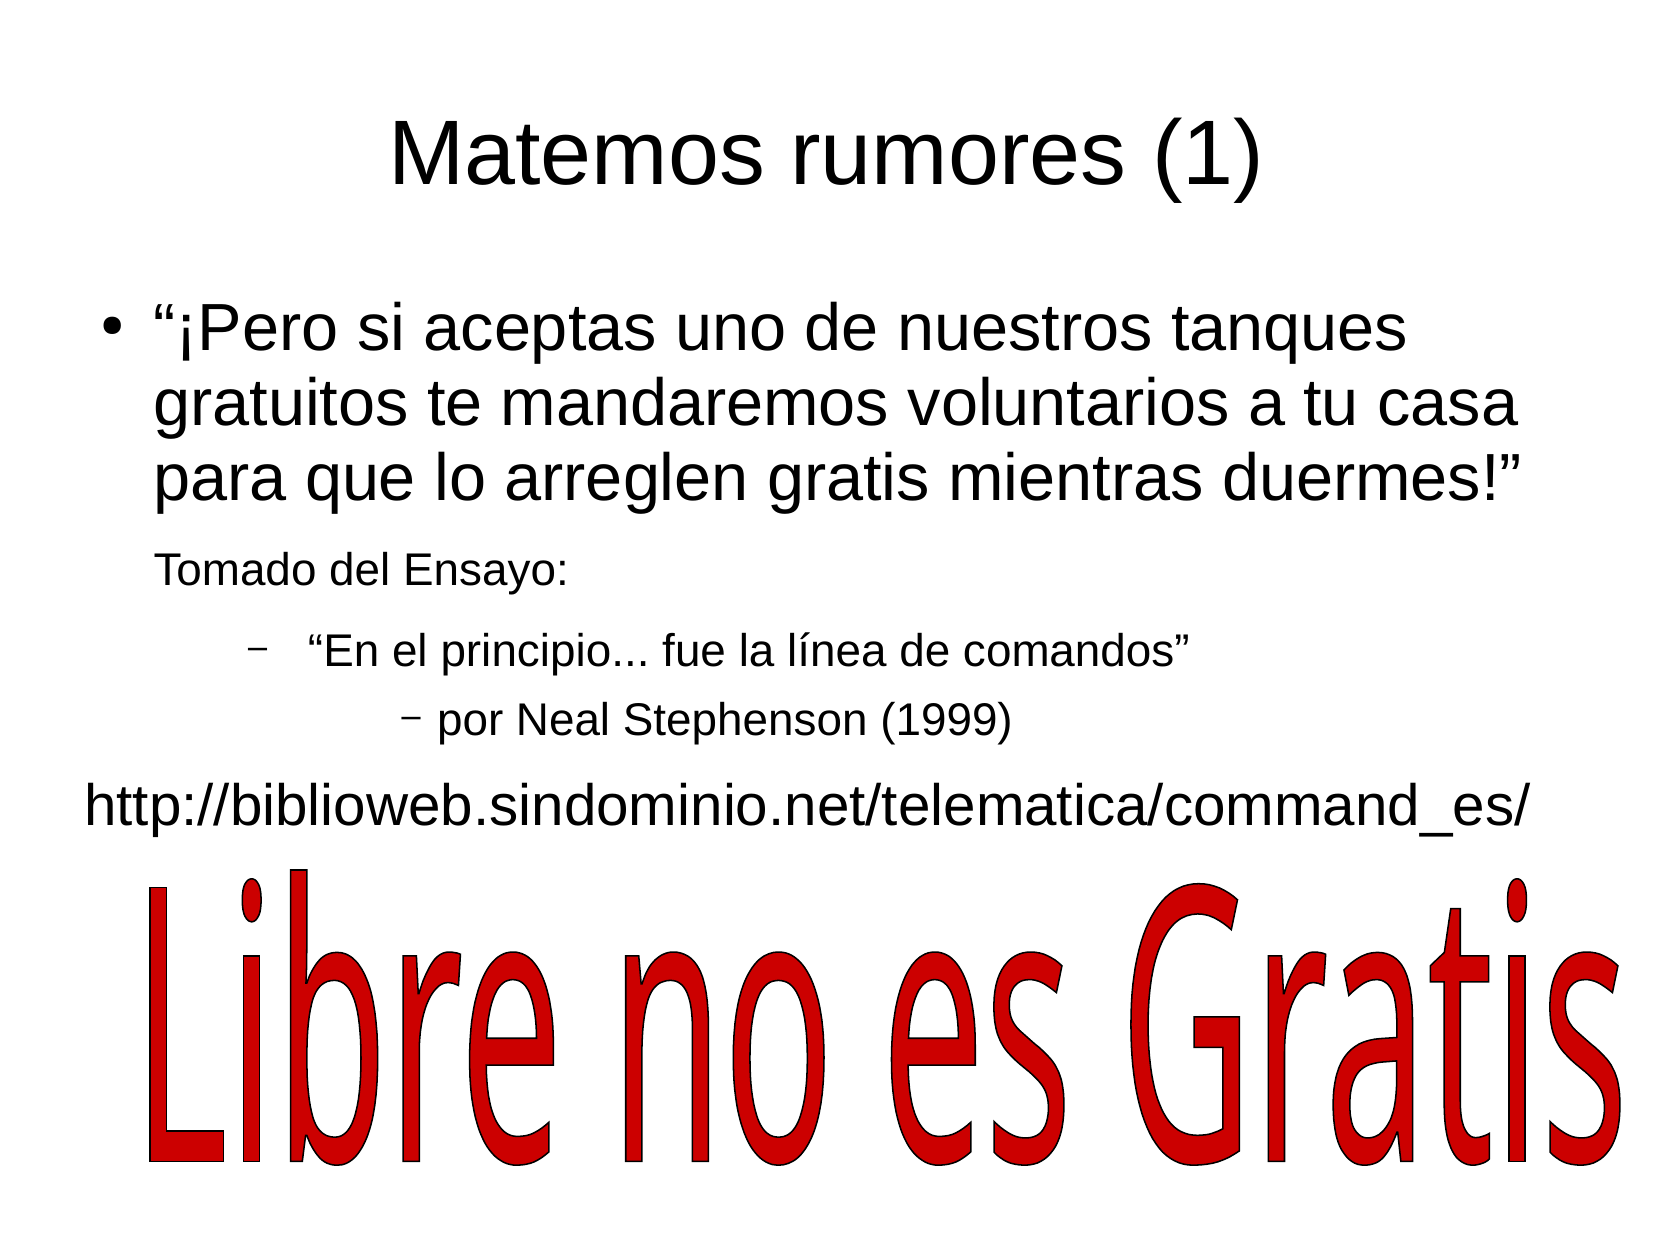

# Matemos rumores (1)
“¡Pero si aceptas uno de nuestros tanques gratuitos te mandaremos voluntarios a tu casa para que lo arreglen gratis mientras duermes!”
Tomado del Ensayo:
 “En el principio... fue la línea de comandos”
por Neal Stephenson (1999)
http://biblioweb.sindominio.net/telematica/command_es/
Libre no es Gratis